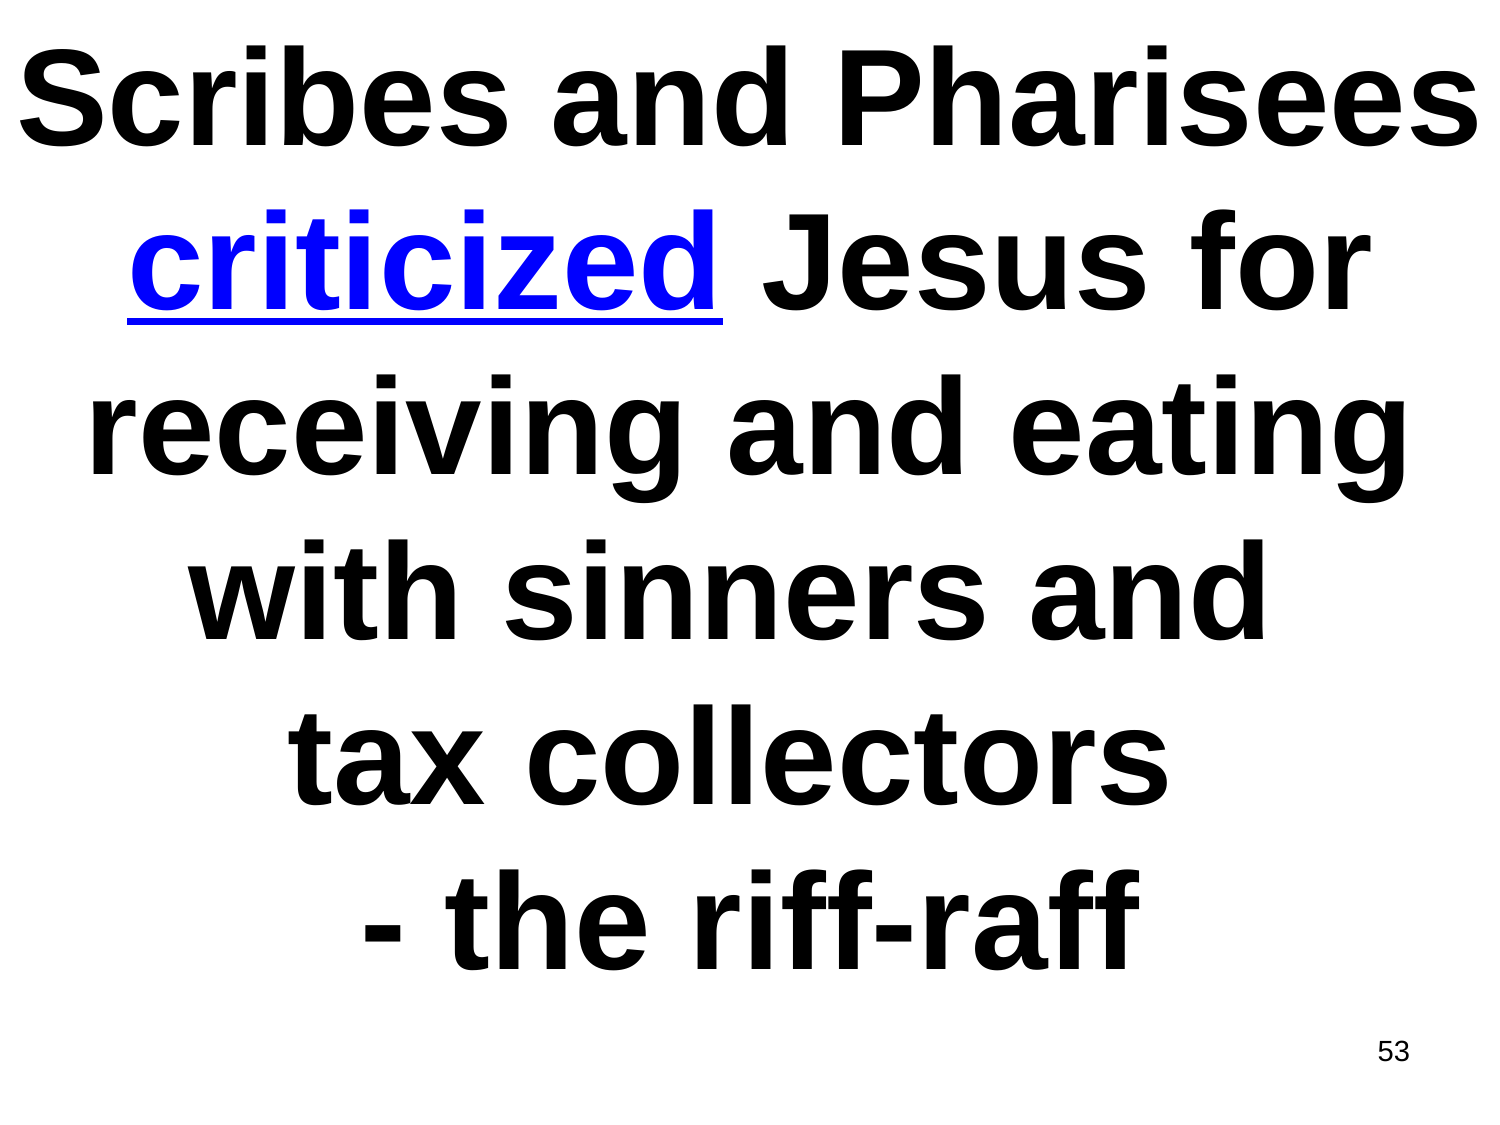

Scribes and Pharisees criticized Jesus for receiving and eating with sinners and
tax collectors
- the riff-raff